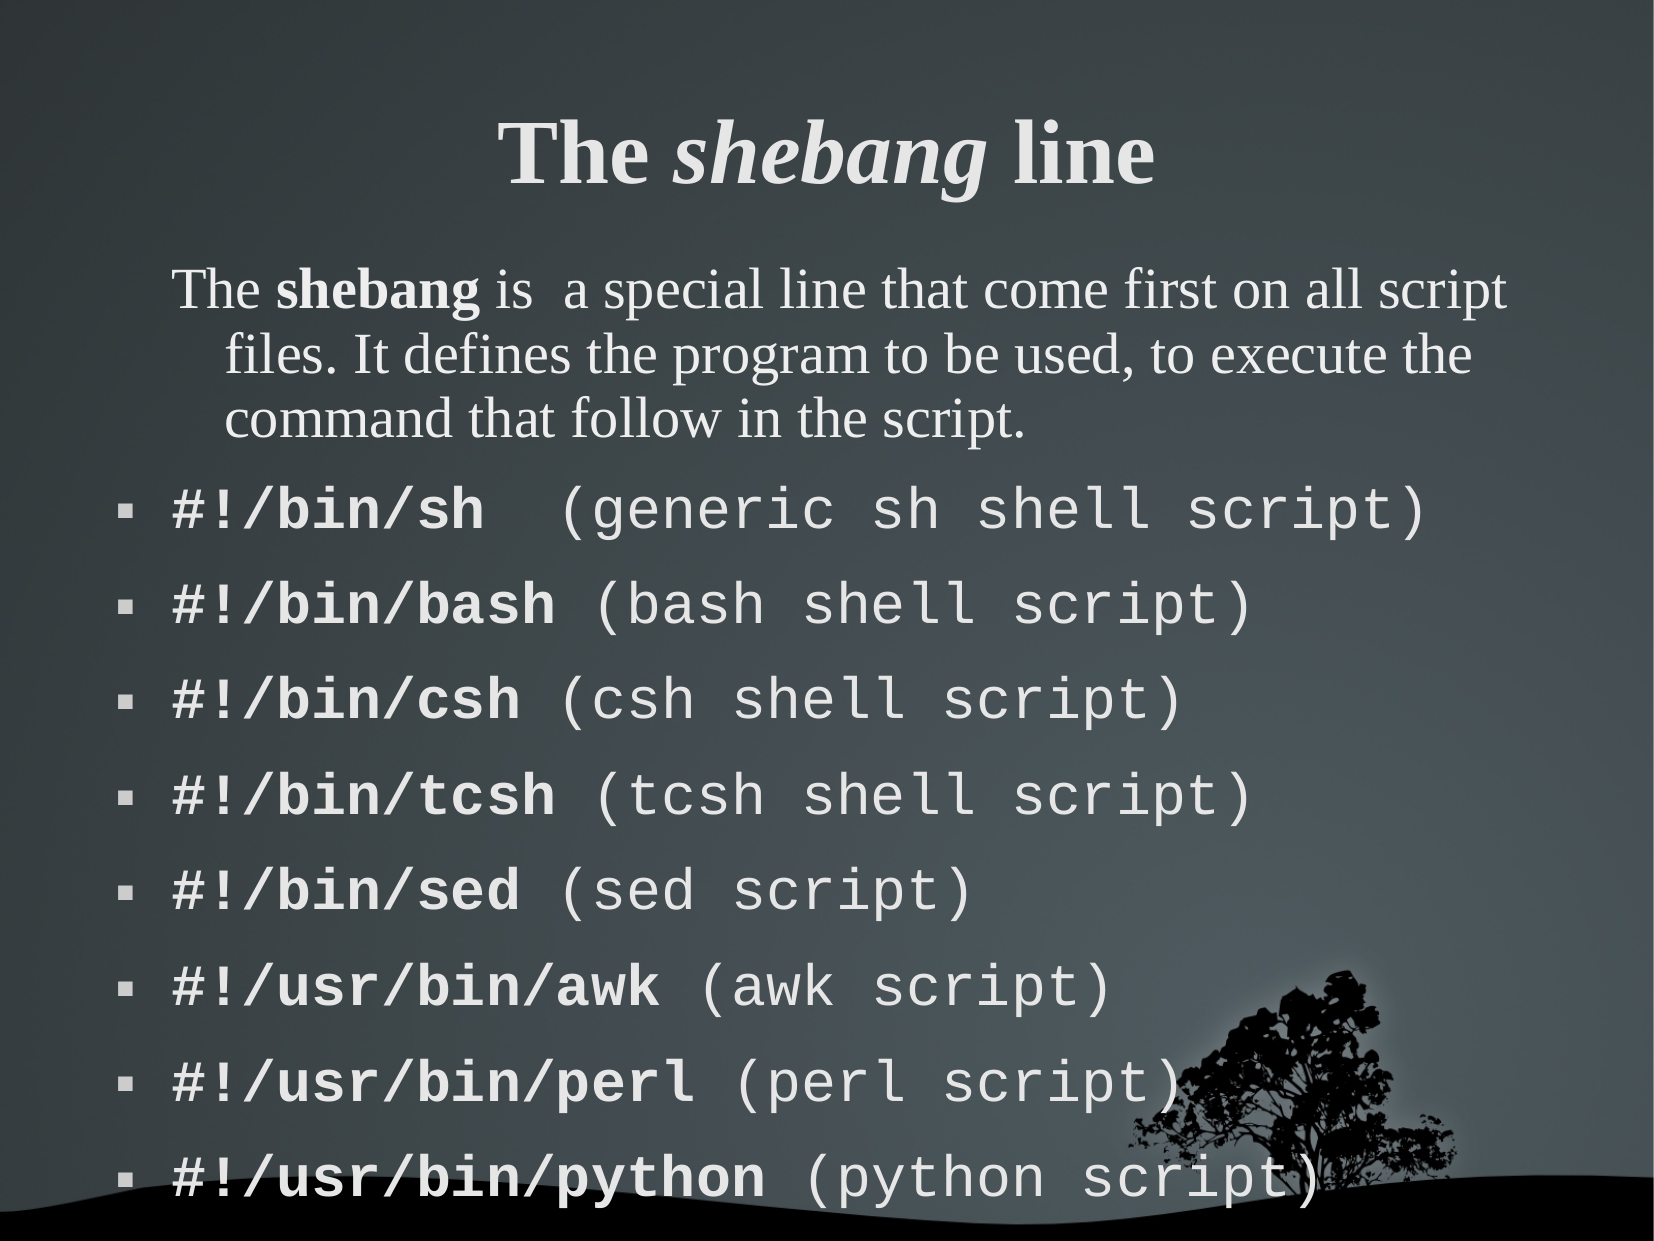

# The shebang line
The shebang is a special line that come first on all script files. It defines the program to be used, to execute the command that follow in the script.
#!/bin/sh (generic sh shell script)
#!/bin/bash (bash shell script)
#!/bin/csh (csh shell script)
#!/bin/tcsh (tcsh shell script)
#!/bin/sed (sed script)
#!/usr/bin/awk (awk script)
#!/usr/bin/perl (perl script)
#!/usr/bin/python (python script)